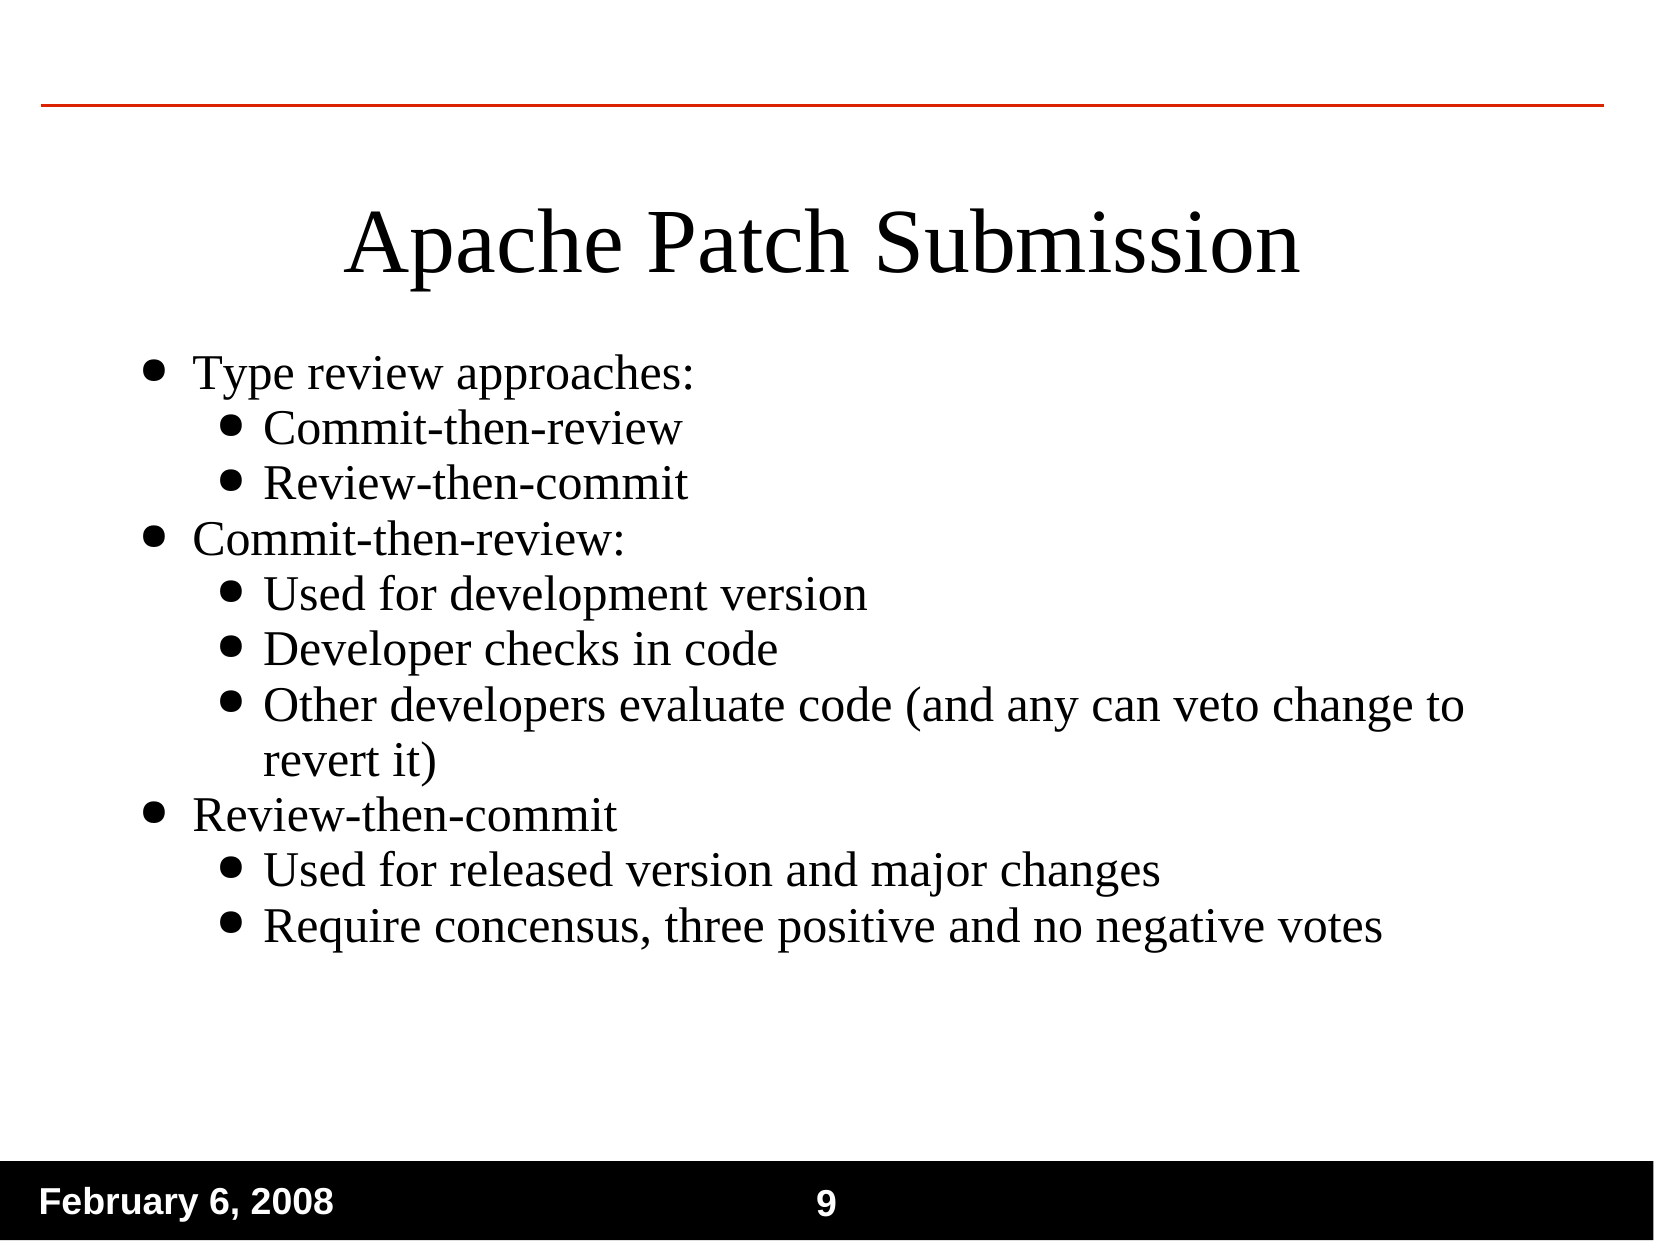

# Apache Patch Submission
Type review approaches:
Commit-then-review
Review-then-commit
Commit-then-review:
Used for development version
Developer checks in code
Other developers evaluate code (and any can veto change to revert it)
Review-then-commit
Used for released version and major changes
Require concensus, three positive and no negative votes